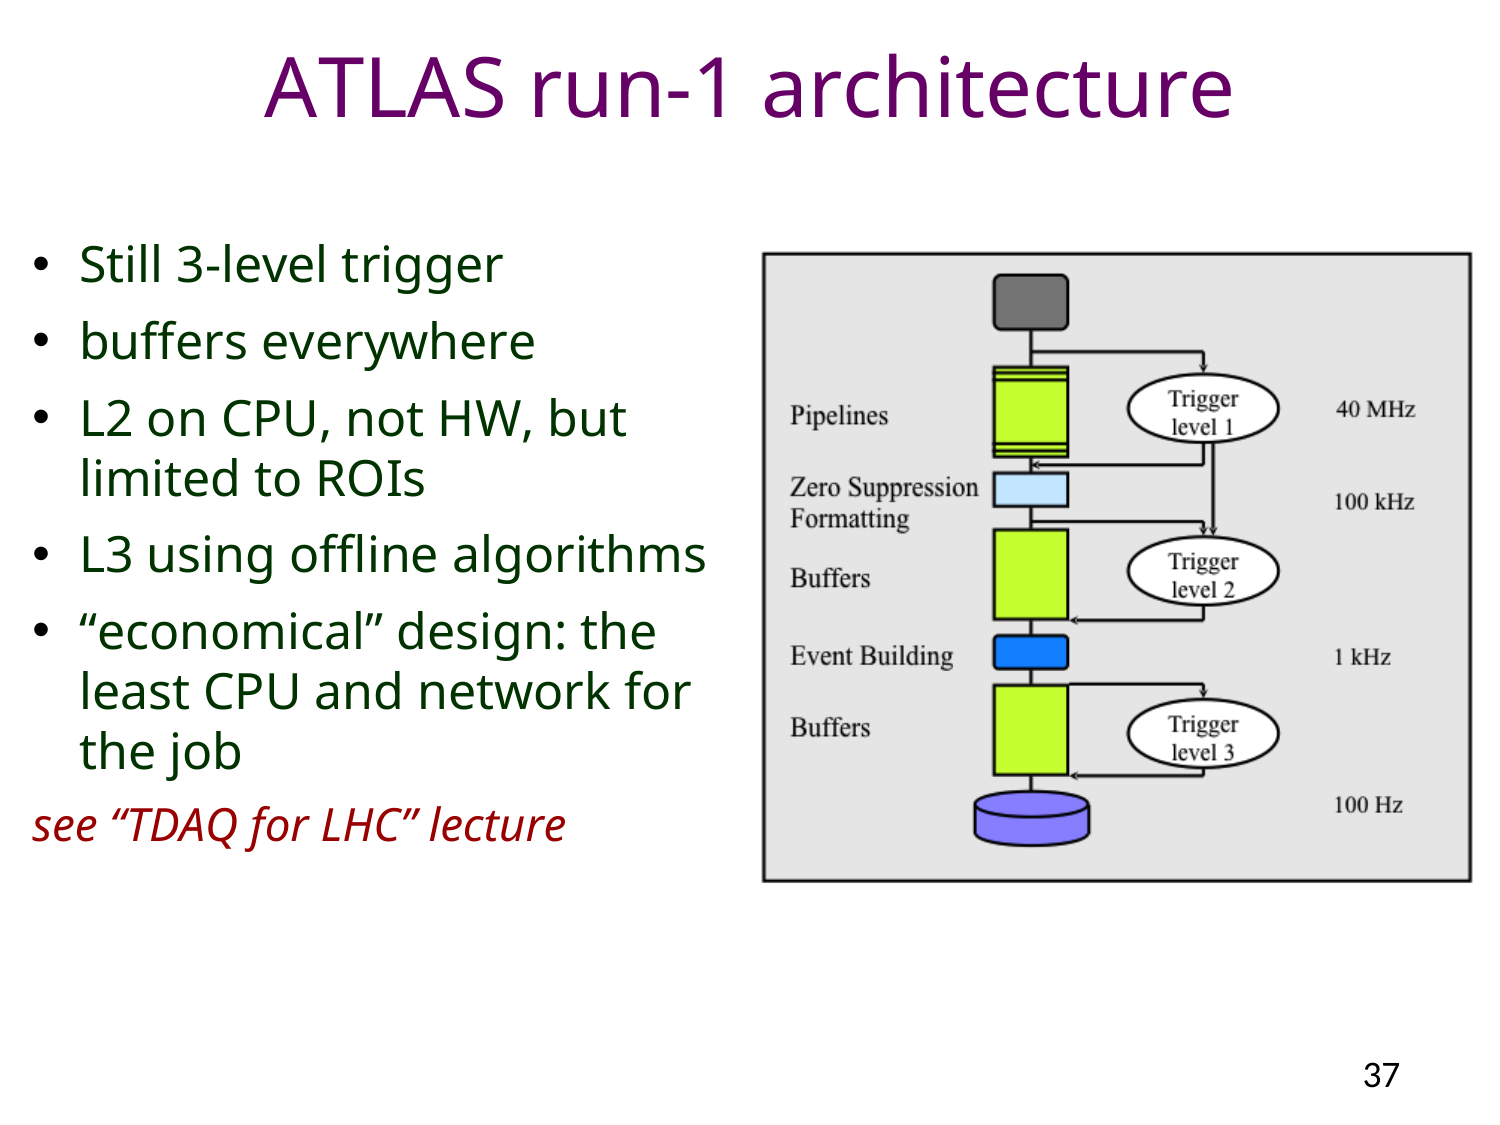

# ATLAS run-1 architecture
Still 3-level trigger
buffers everywhere
L2 on CPU, not HW, but limited to ROIs
L3 using offline algorithms
“economical” design: the least CPU and network for the job
see “TDAQ for LHC” lecture
37